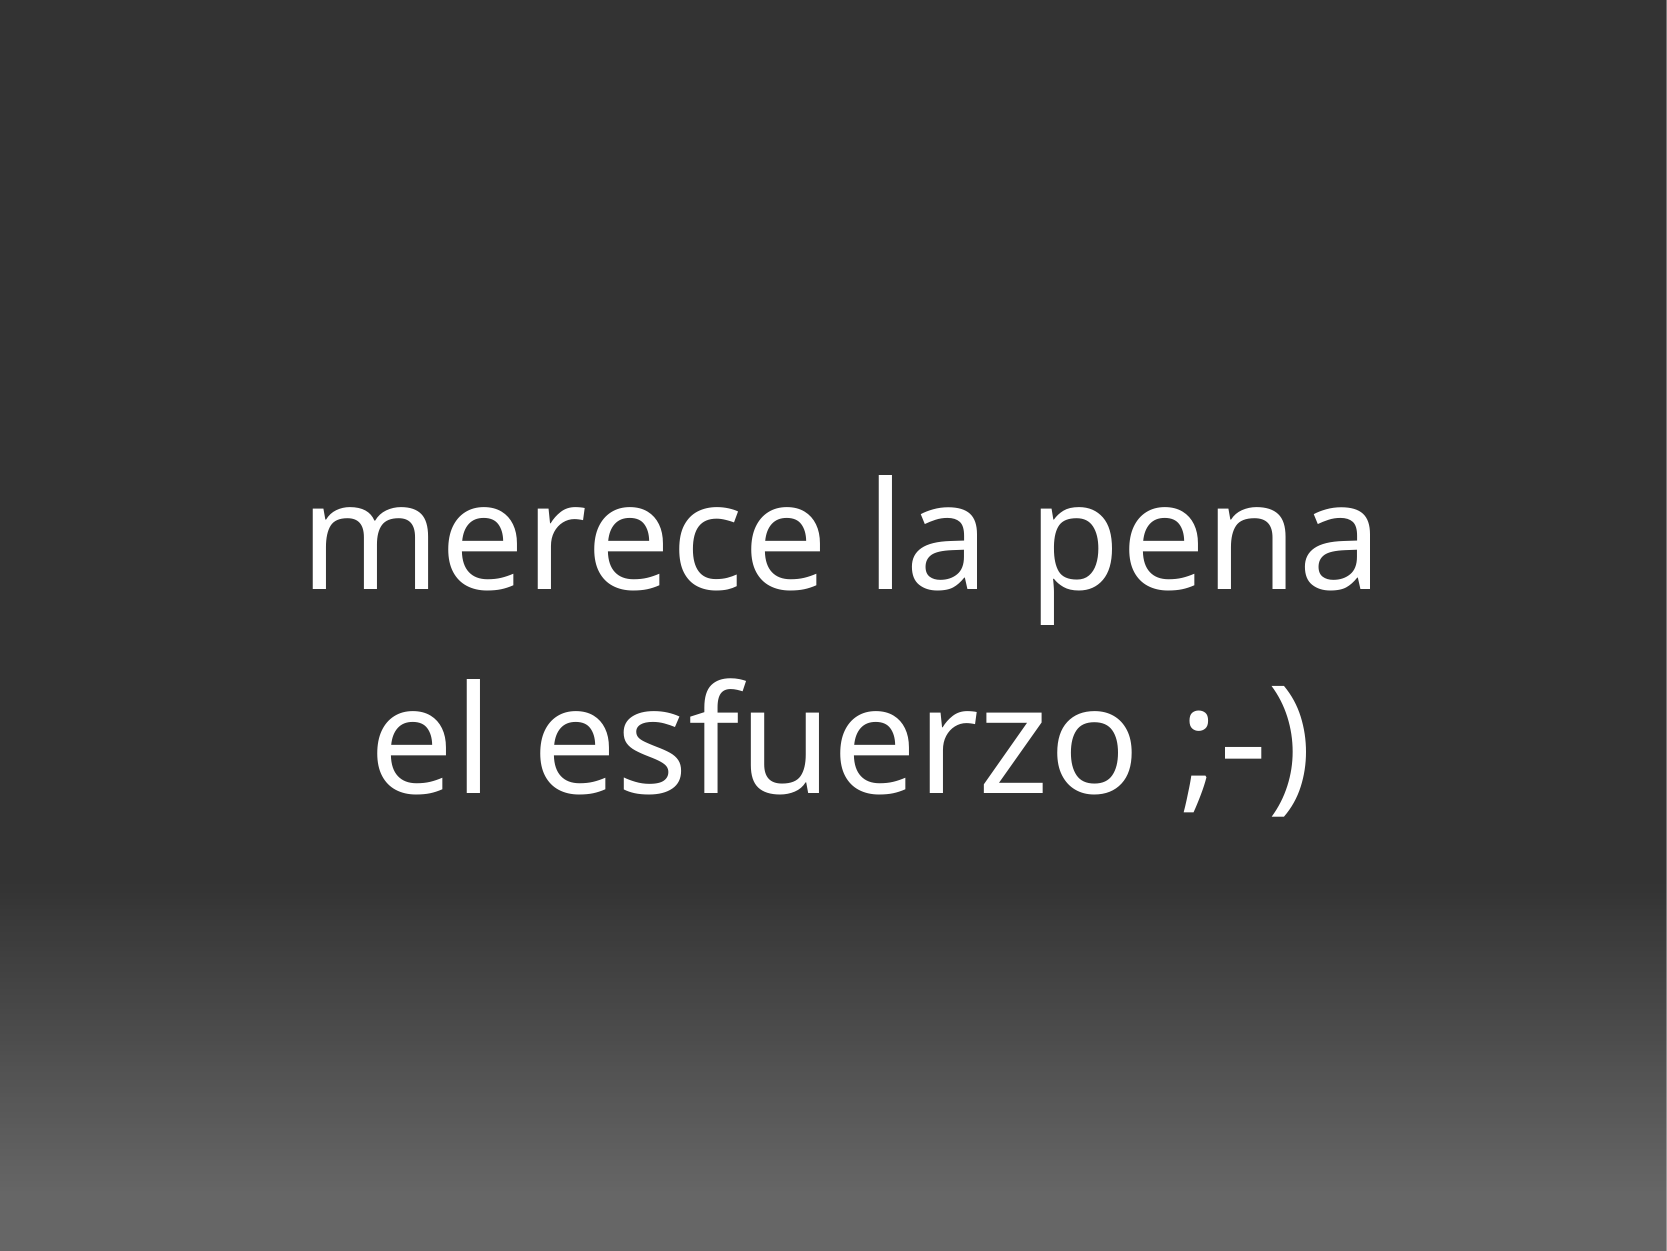

# merece la pena el esfuerzo ;-)